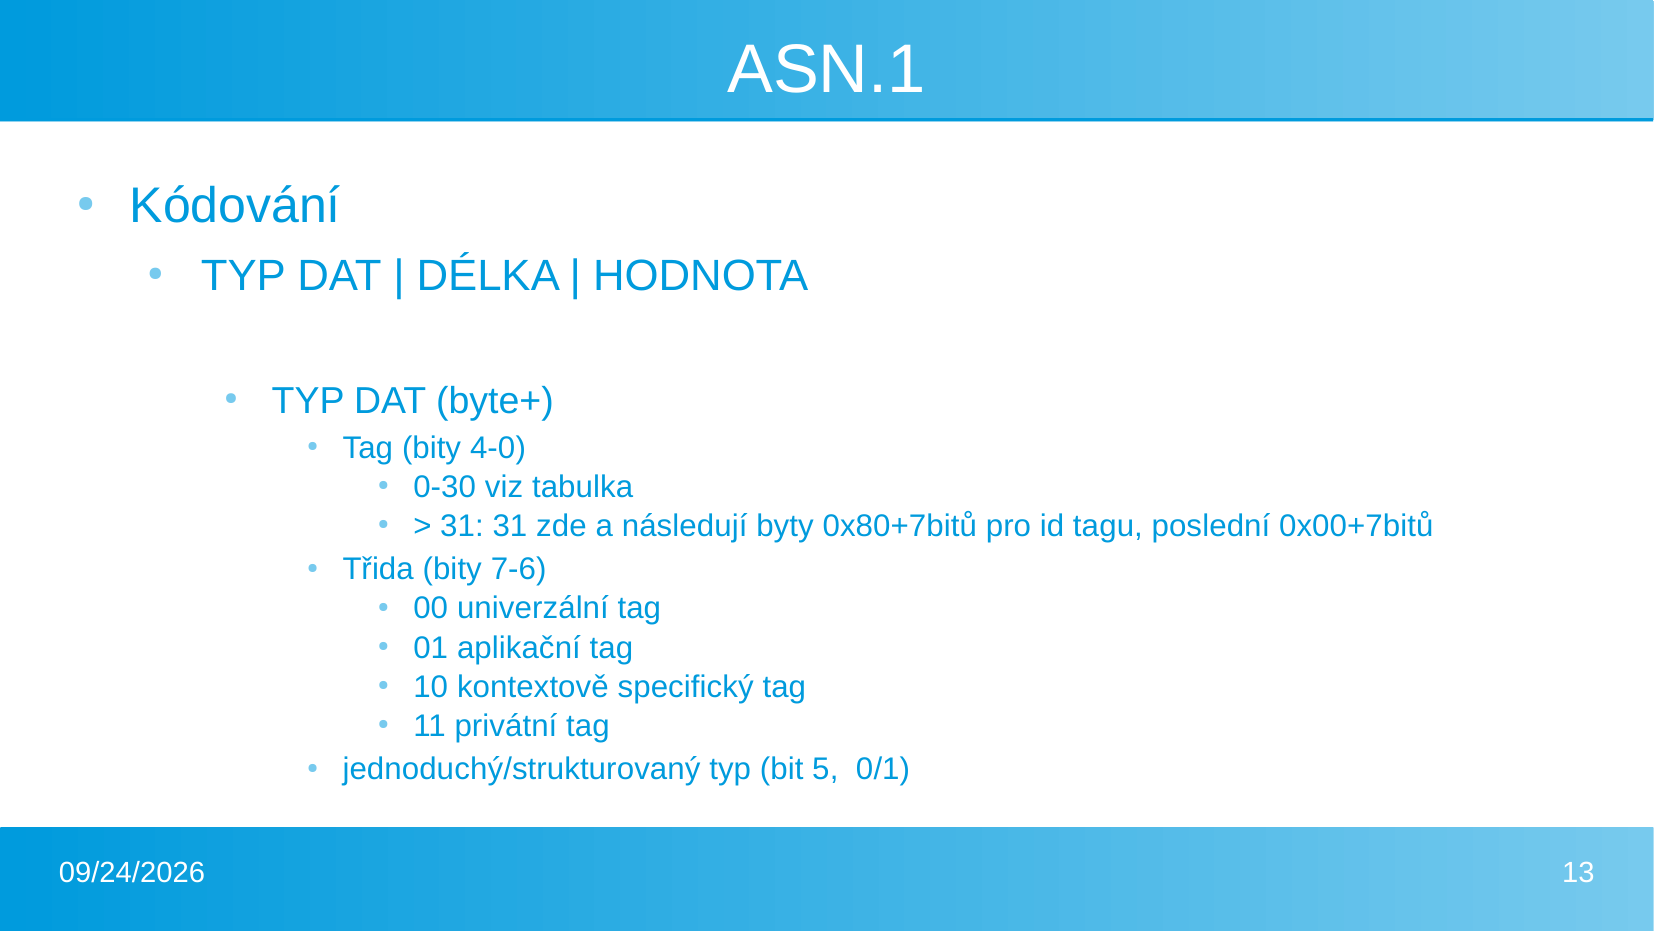

# ASN.1
Kódování
TYP DAT | DÉLKA | HODNOTA
TYP DAT (byte+)
Tag (bity 4-0)
0-30 viz tabulka
> 31: 31 zde a následují byty 0x80+7bitů pro id tagu, poslední 0x00+7bitů
Třida (bity 7-6)
00 univerzální tag
01 aplikační tag
10 kontextově specifický tag
11 privátní tag
jednoduchý/strukturovaný typ (bit 5, 0/1)
delka
 0x00 + 7bitu delky (0-127)
 0x80 + 7 bitu poctu nasledujicich bytu s delkou
13